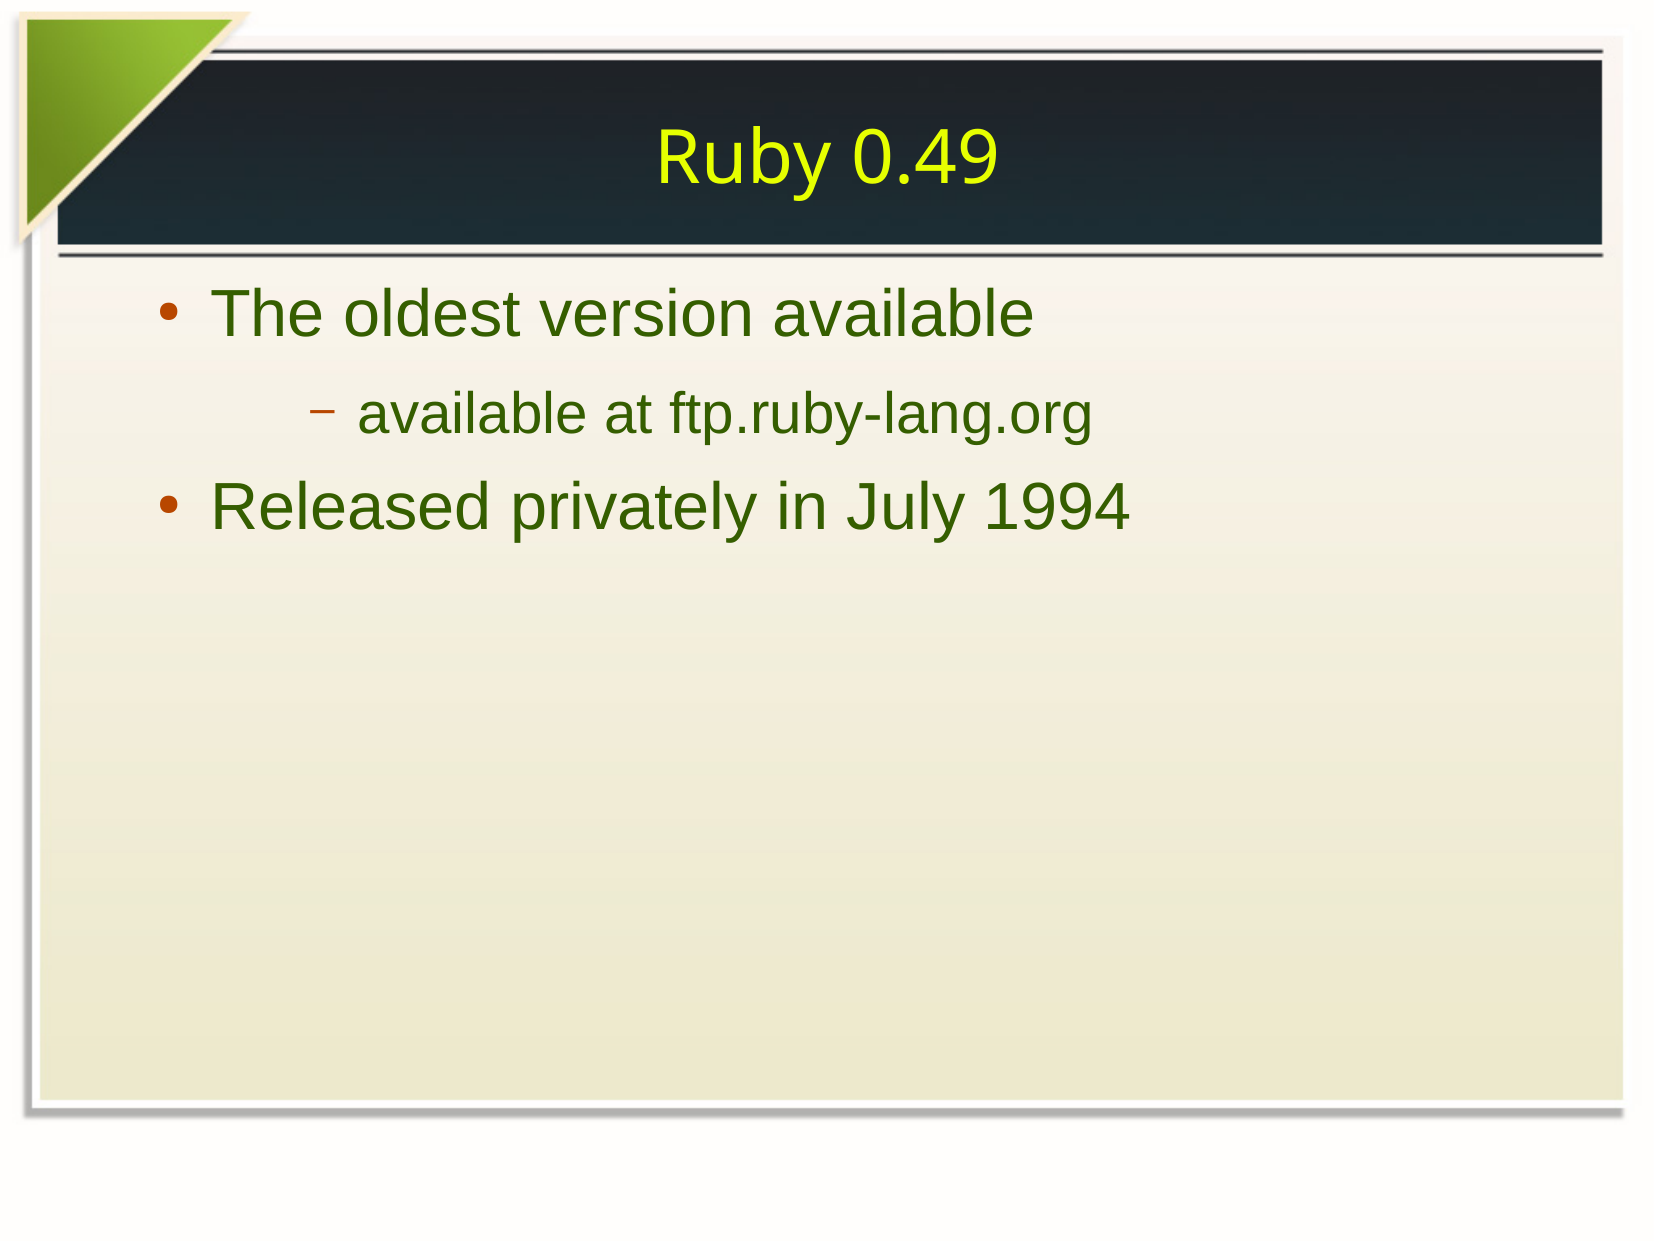

# Ruby 0.49
The oldest version available
available at ftp.ruby-lang.org
Released privately in July 1994